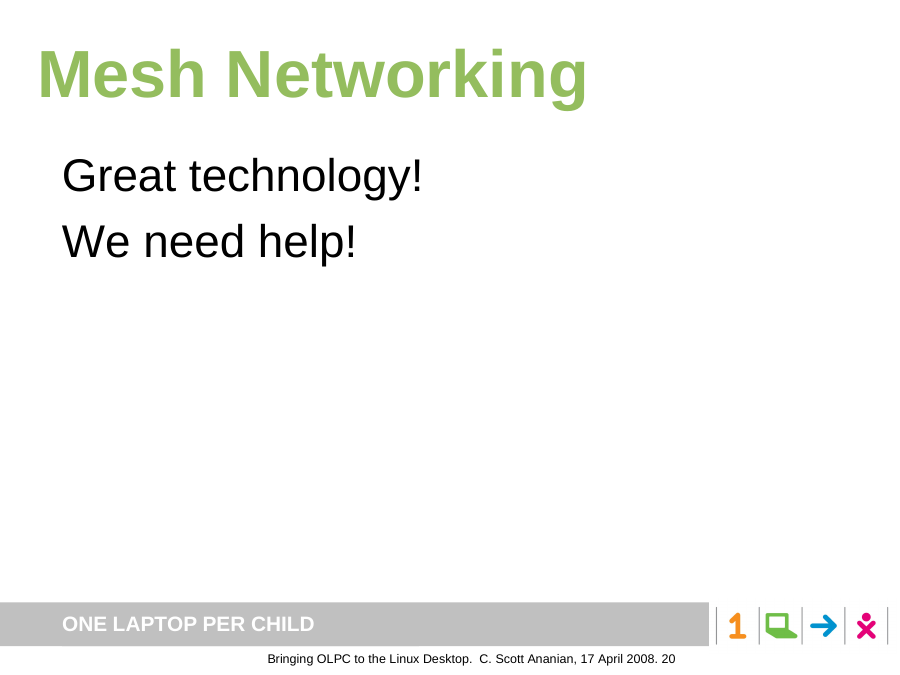

# Mesh Networking
Great technology!
We need help!